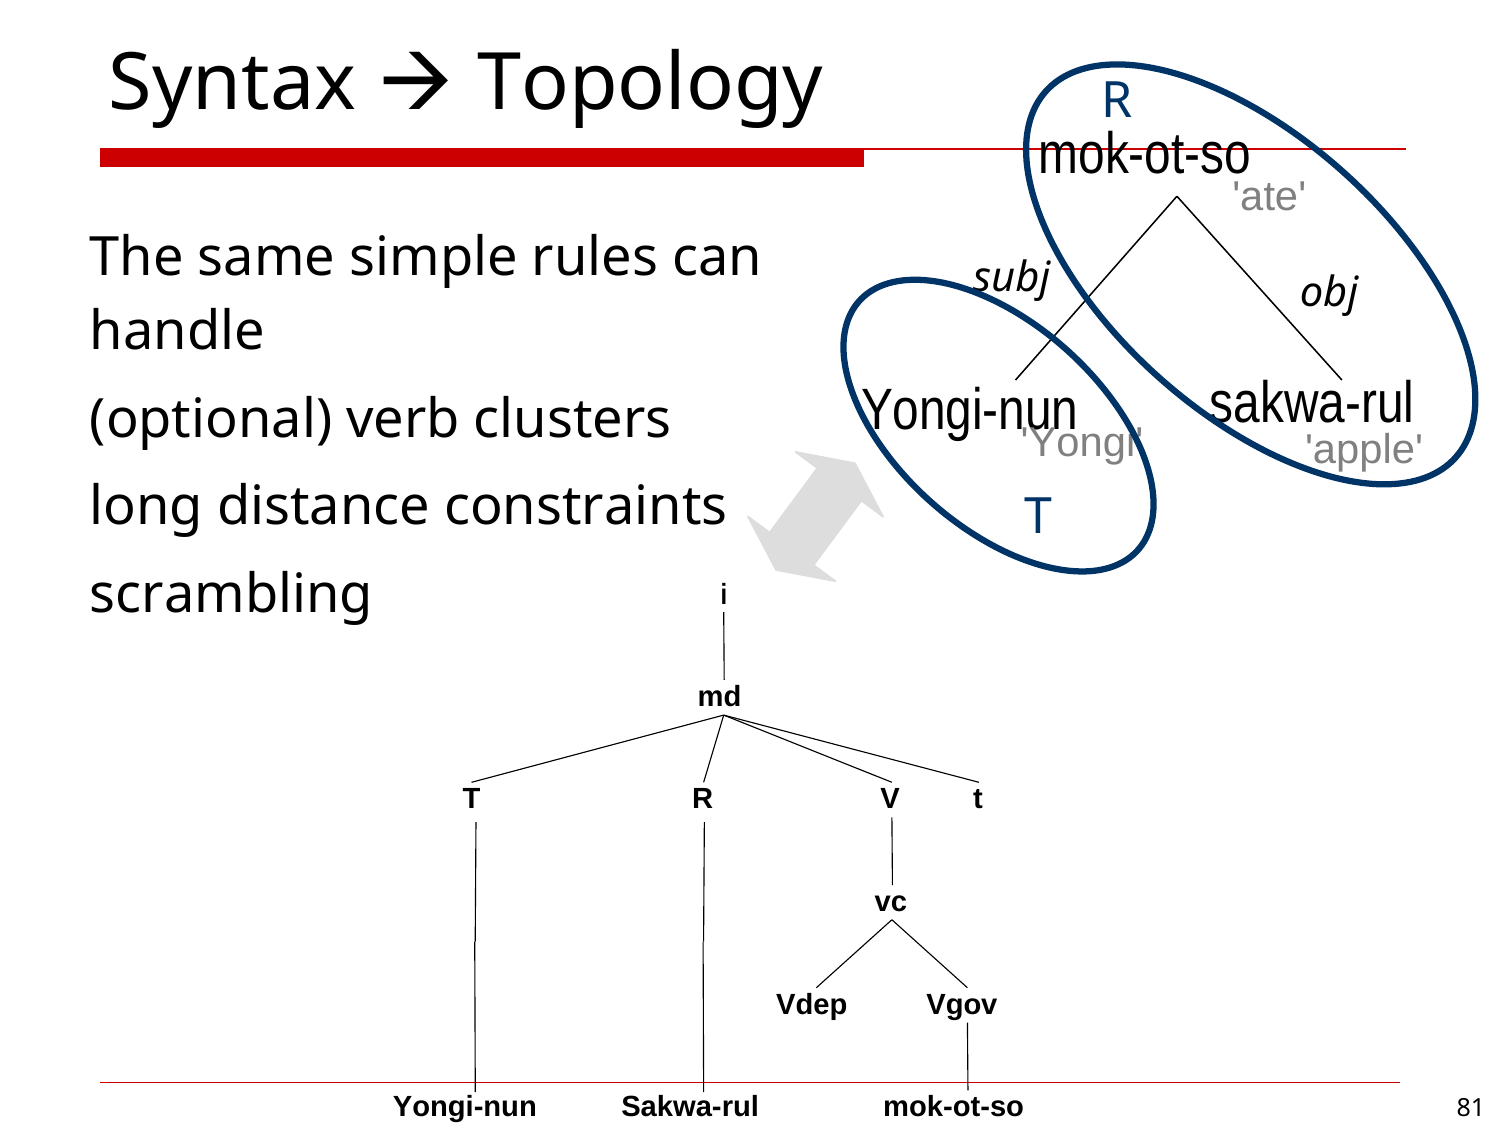

R
mok-ot-so
'ate'
subj
obj
sakwa-rul
Yongi-nun
'Yongi'
'apple'
T
Syntax  Topology
# The same simple rules can handle
(optional) verb clusters
long distance constraints
scrambling
i
md
T
R
V
t
vc
Vdep
Vgov
81
Yongi-nun
Sakwa-rul
mok-ot-so